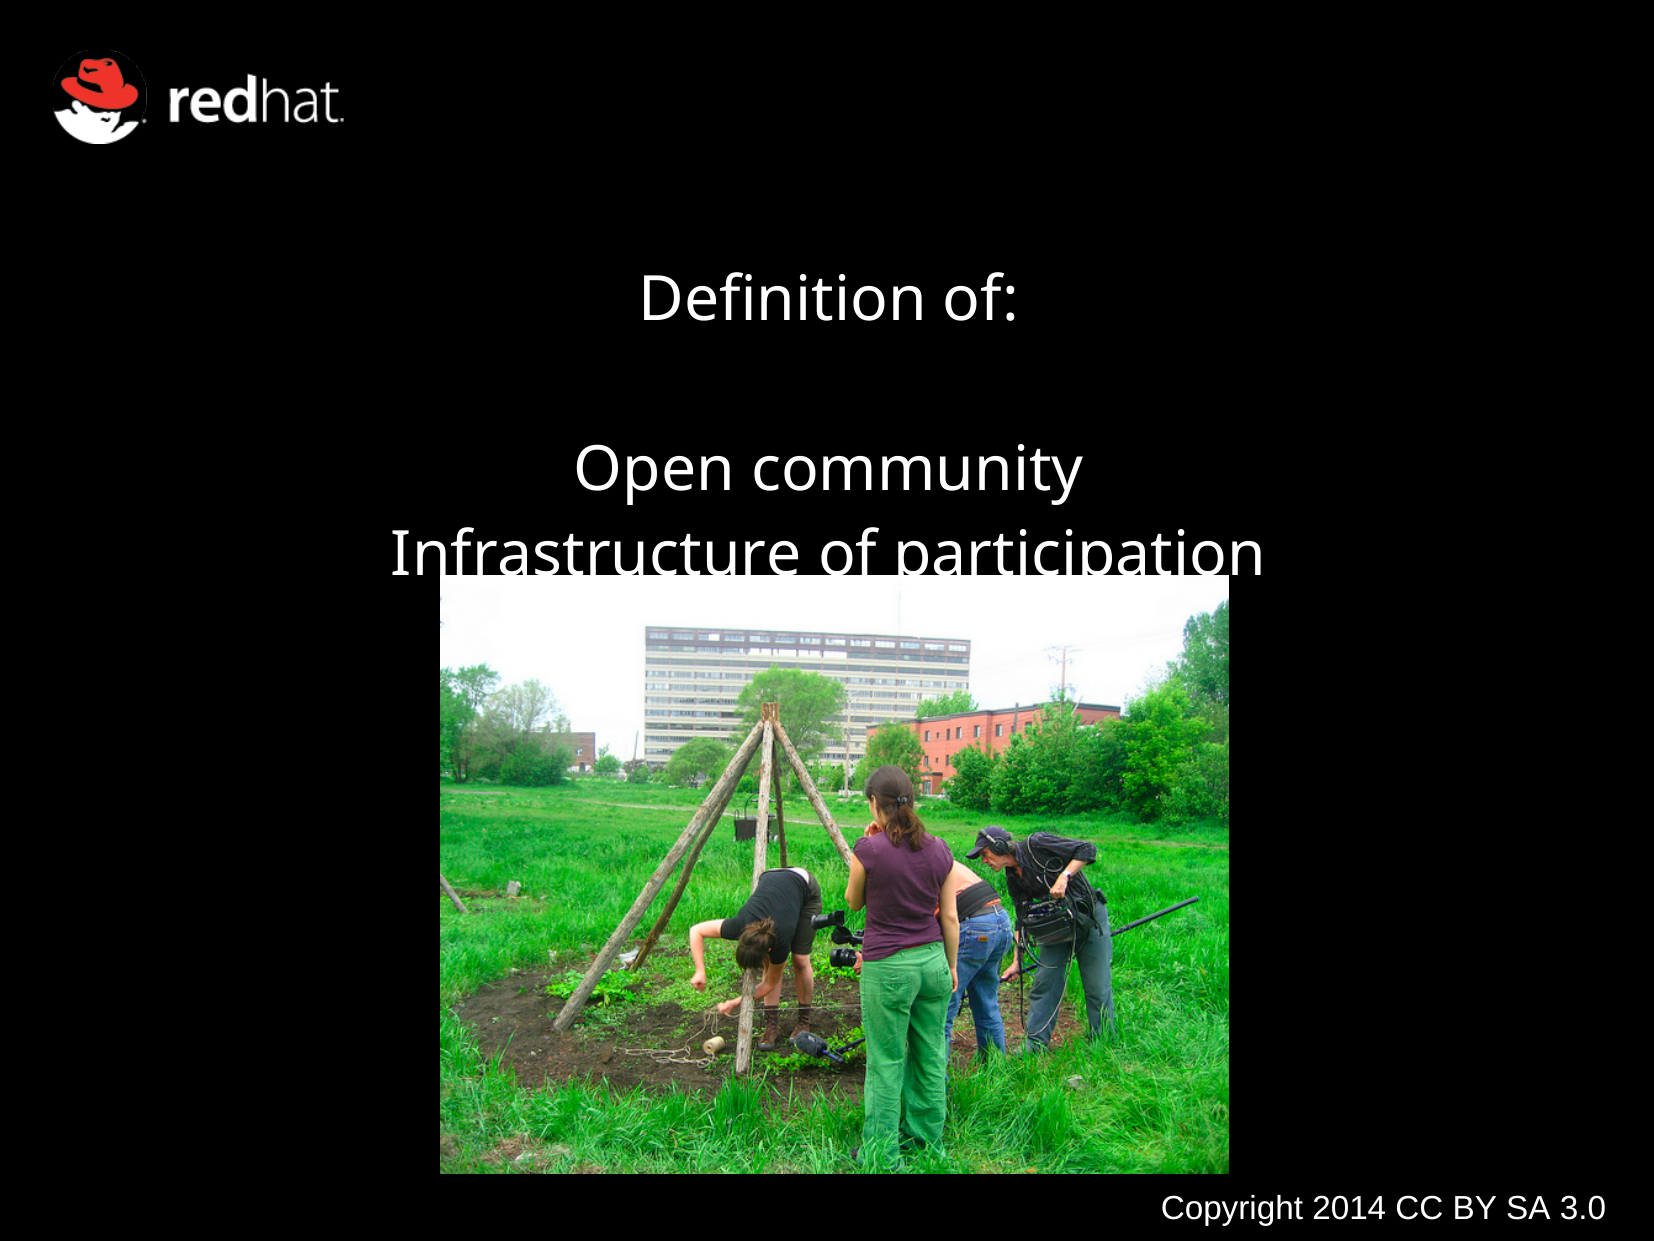

Definition of:
Open community
Infrastructure of participation